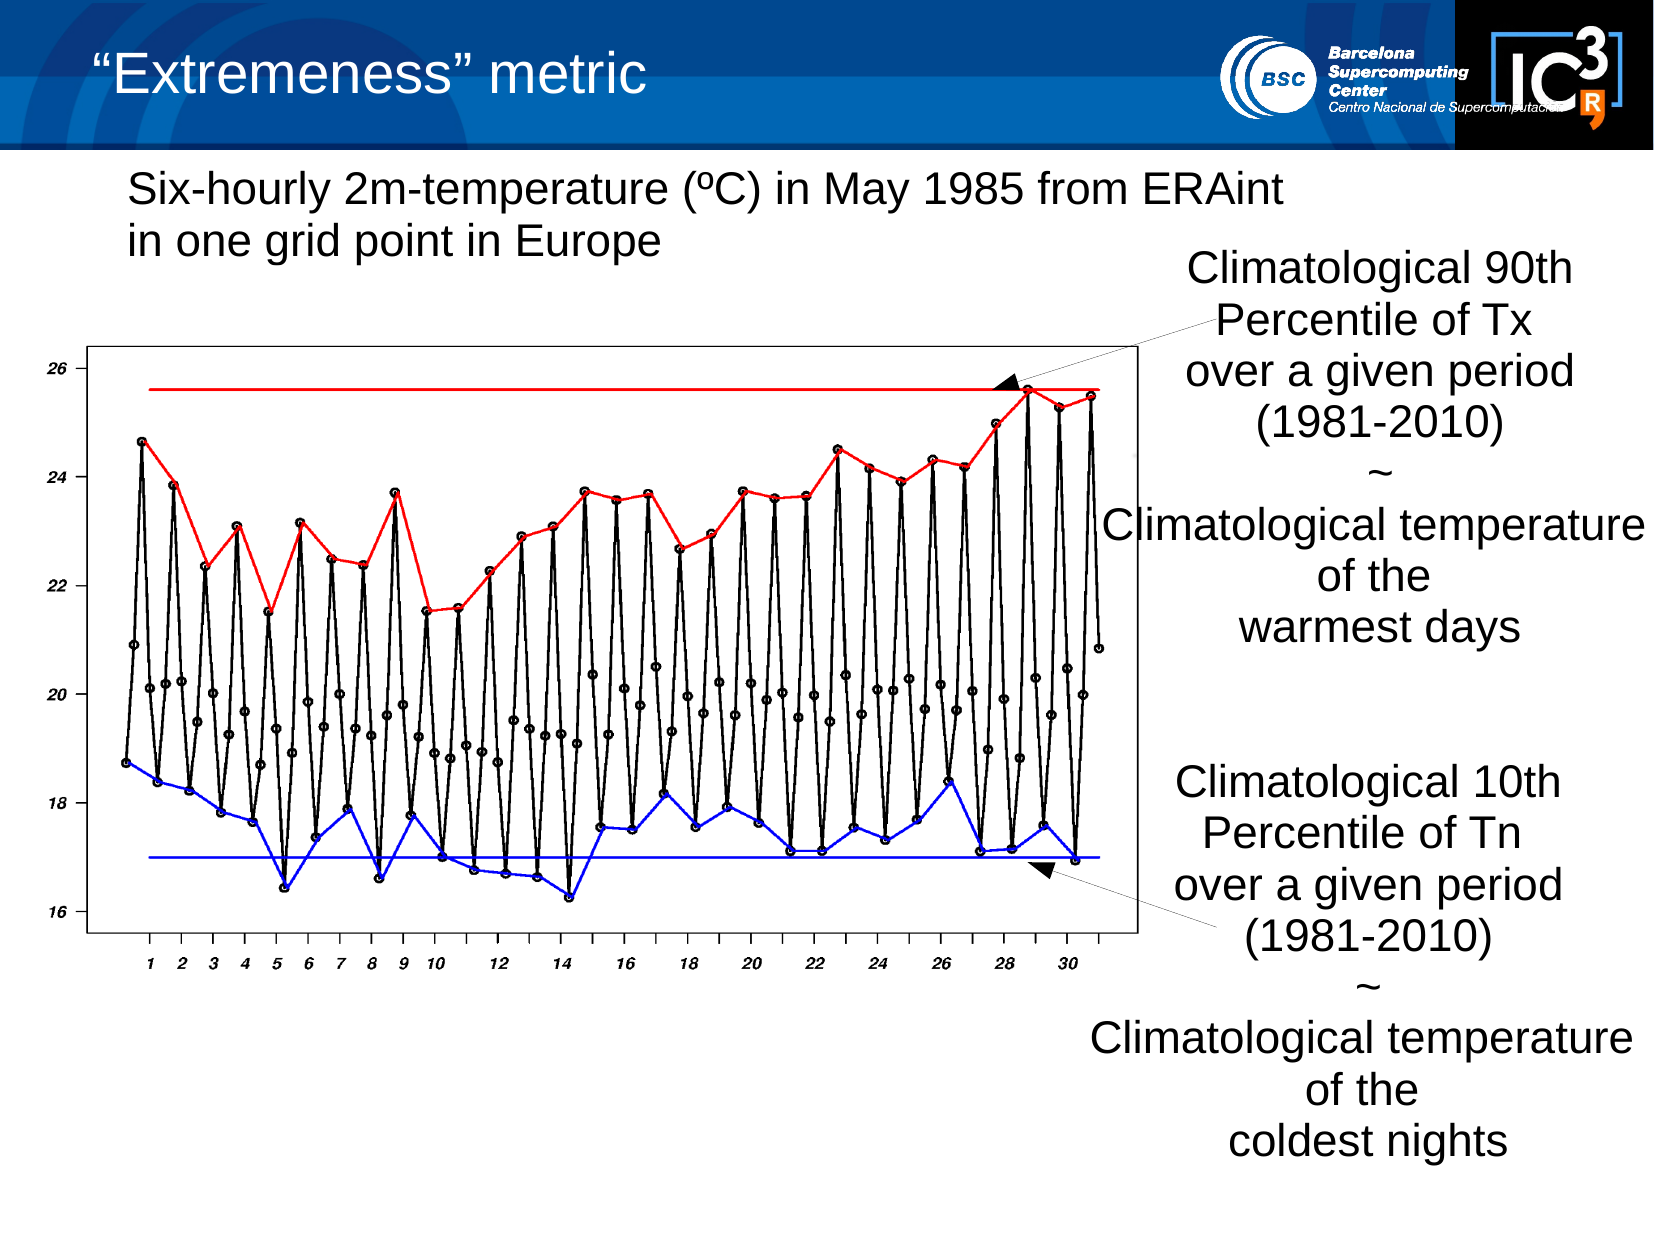

“Extremeness” metric
Six-hourly 2m-temperature (ºC) in May 1985 from ERAint
in one grid point in Europe
Climatological 90th
Percentile of Tx
over a given period
(1981-2010)
~
Climatological temperature
of the
warmest days
Climatological 10th
Percentile of Tn
over a given period
(1981-2010)
~
Climatological temperature
of the
coldest nights